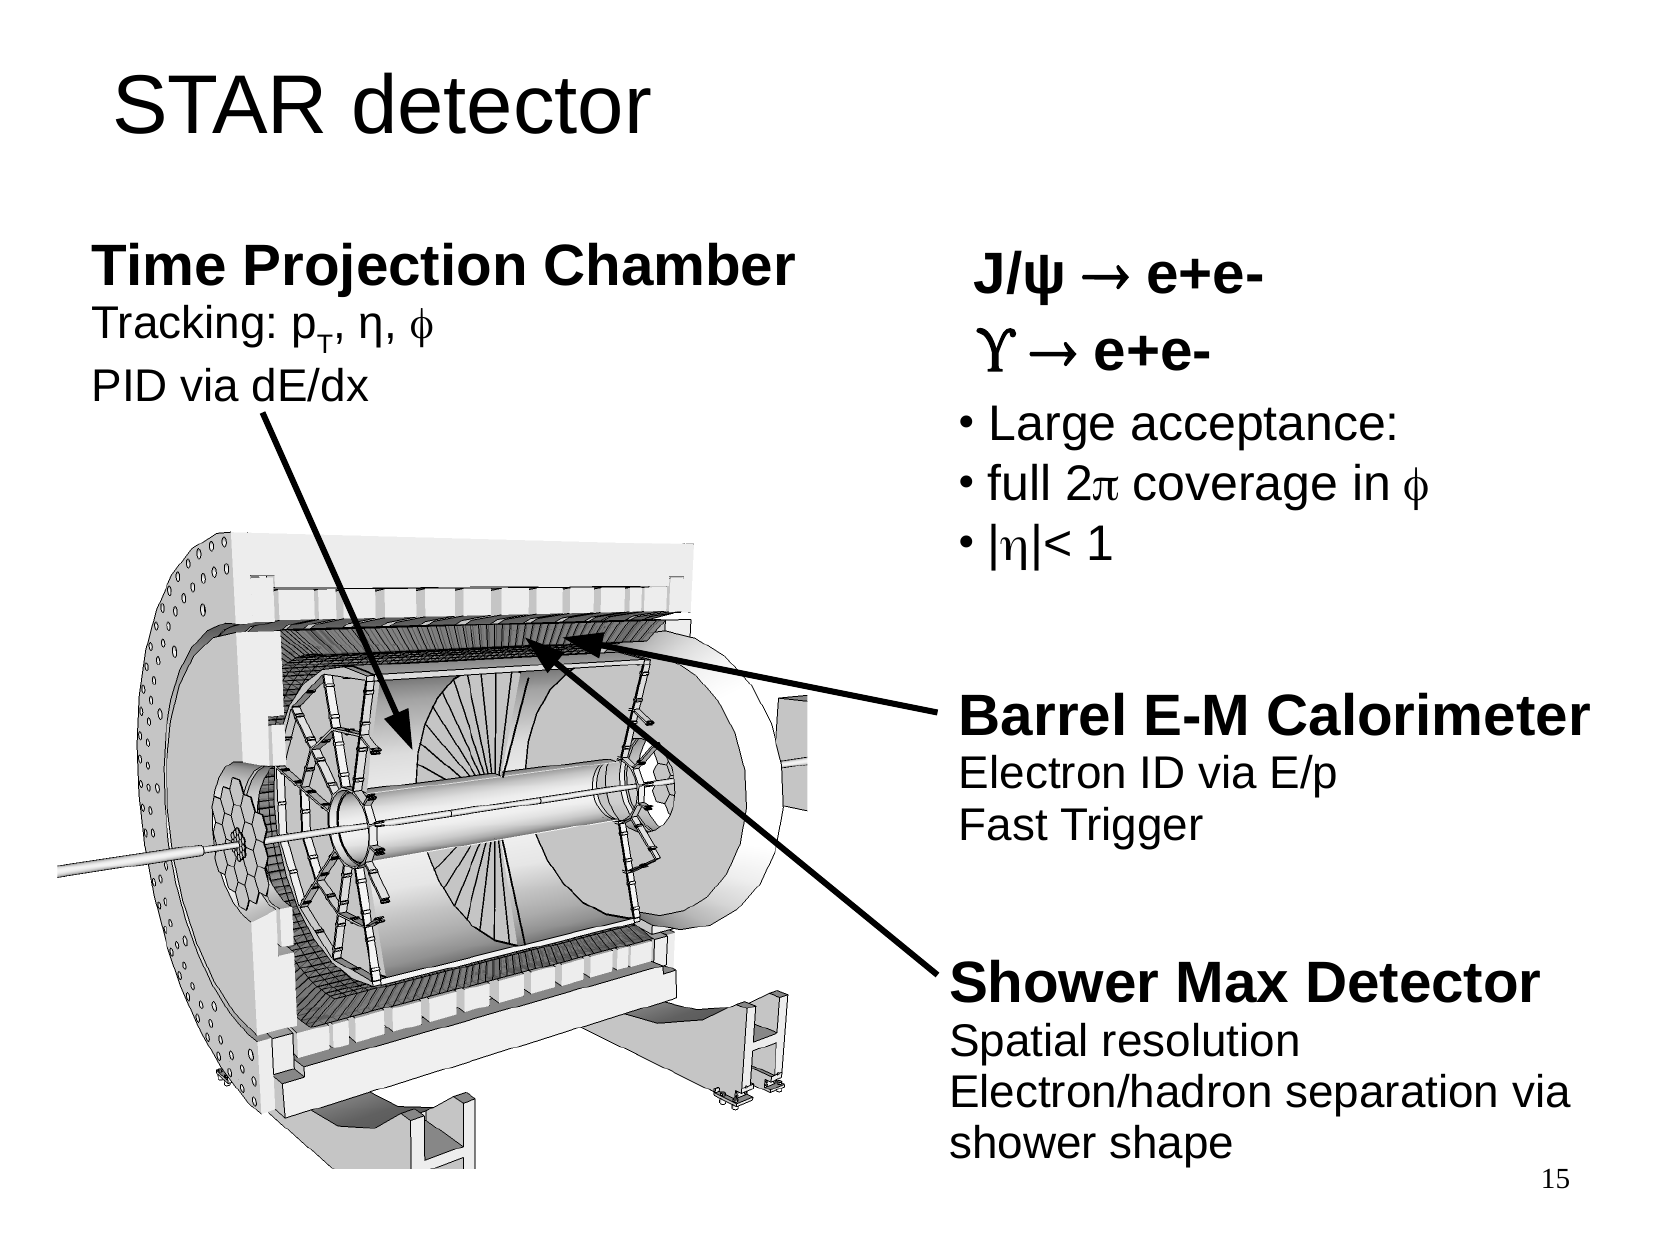

# STAR detector
Time Projection Chamber
Tracking: pT, η, 
PID via dE/dx
 J/ψ  e+e-
  e+e-
 Large acceptance:
 full 2 coverage in 
 ||< 1
Barrel E-M Calorimeter
Electron ID via E/p
Fast Trigger
Shower Max Detector
Spatial resolution
Electron/hadron separation via shower shape
15